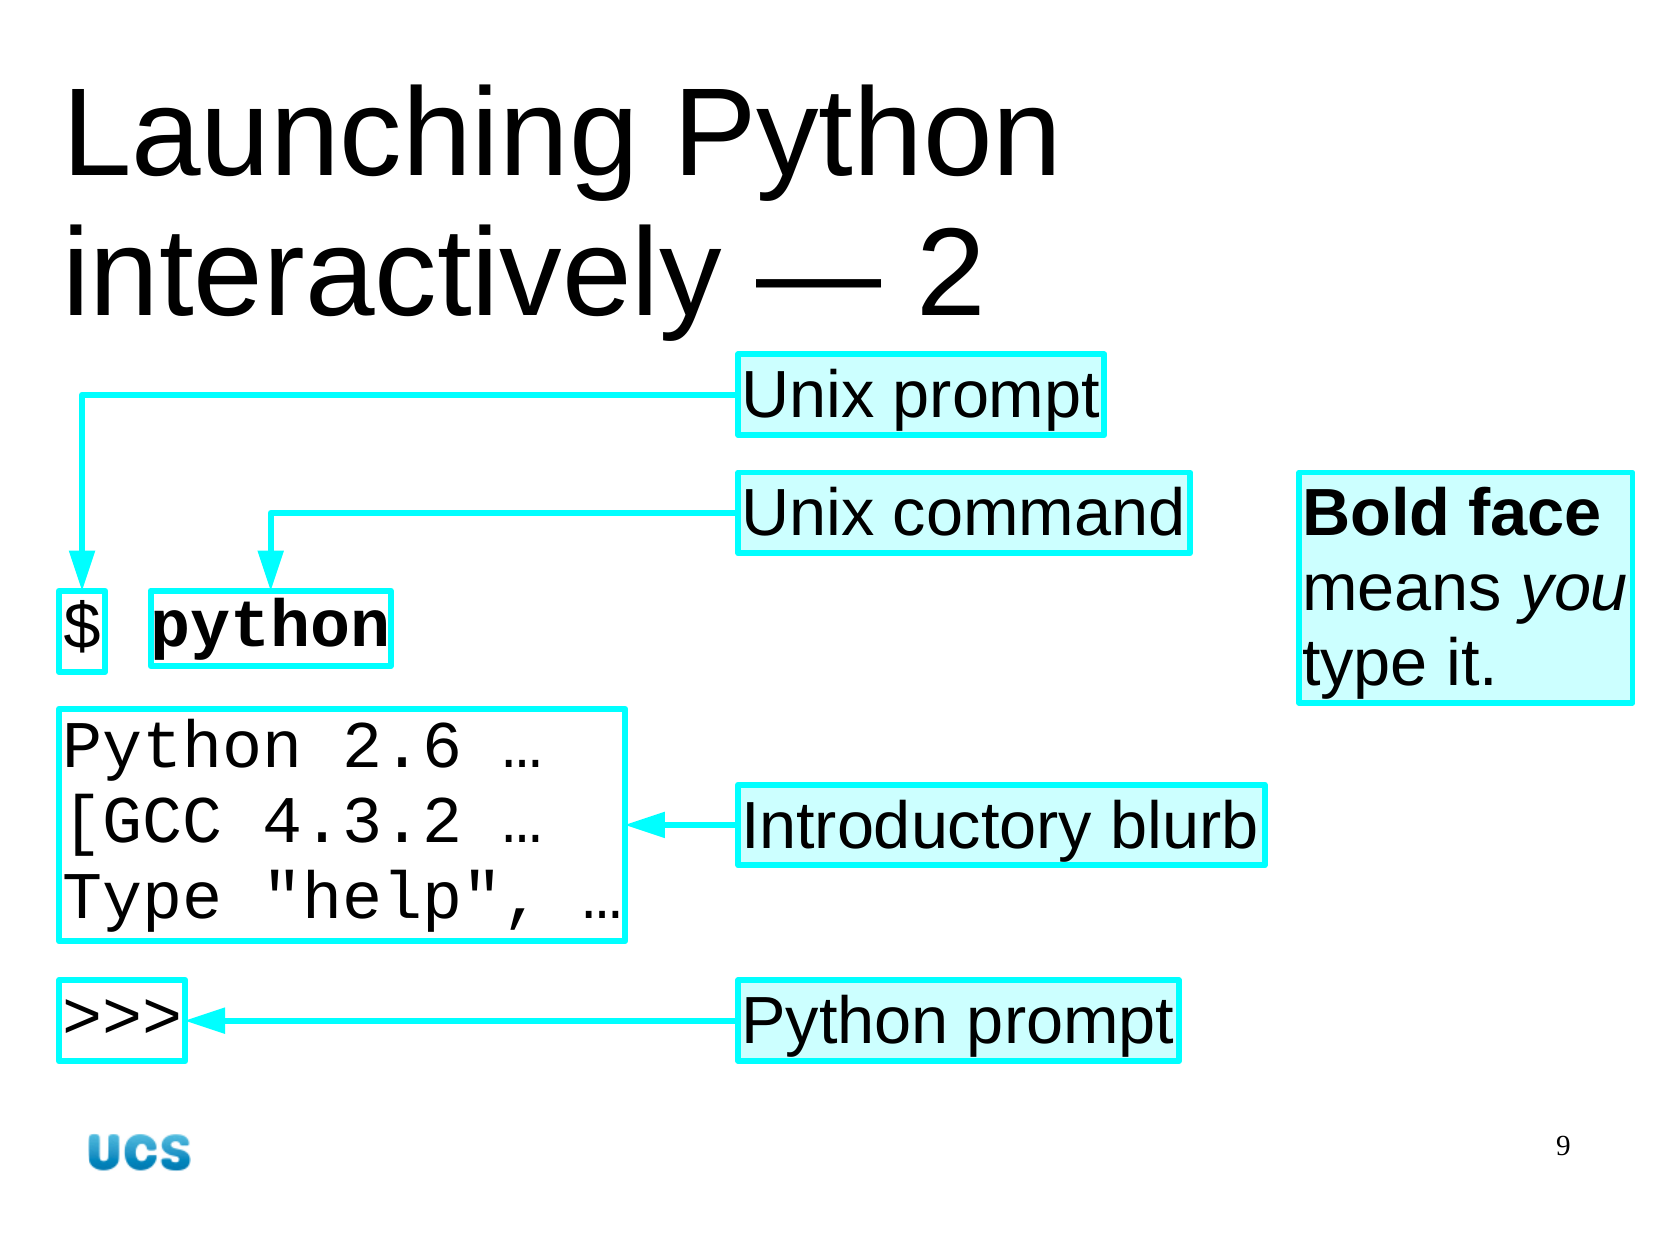

Launching Python
interactively ― 2
Unix prompt
Unix command
Bold face
means you
type it.
$
python
Python 2.6 …
[GCC 4.3.2 …
Type "help", …
Introductory blurb
>>>
Python prompt
9